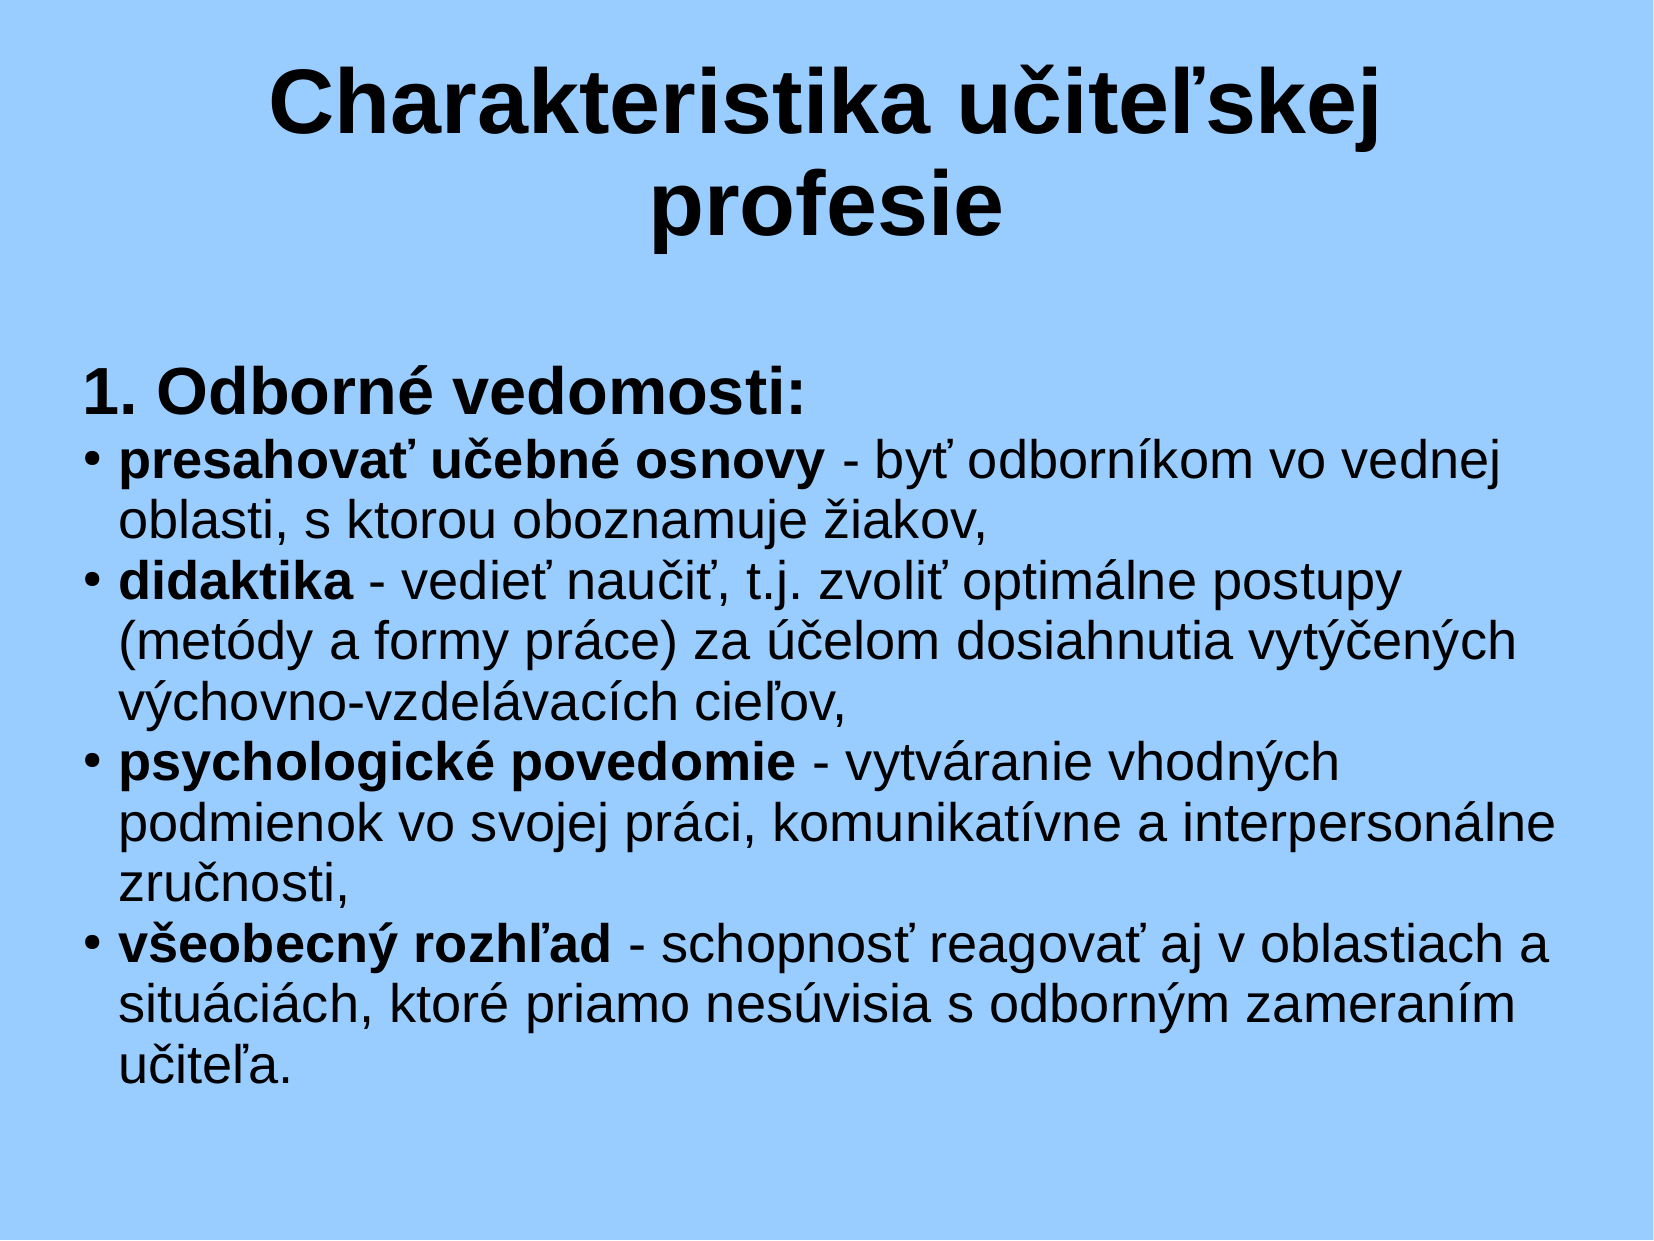

# Charakteristika učiteľskej profesie
1. Odborné vedomosti:
presahovať učebné osnovy - byť odborníkom vo vednej oblasti, s ktorou oboznamuje žiakov,
didaktika - vedieť naučiť, t.j. zvoliť optimálne postupy (metódy a formy práce) za účelom dosiahnutia vytýčených výchovno-vzdelávacích cieľov,
psychologické povedomie - vytváranie vhodných podmienok vo svojej práci, komunikatívne a interpersonálne zručnosti,
všeobecný rozhľad - schopnosť reagovať aj v oblastiach a situáciách, ktoré priamo nesúvisia s odborným zameraním učiteľa.